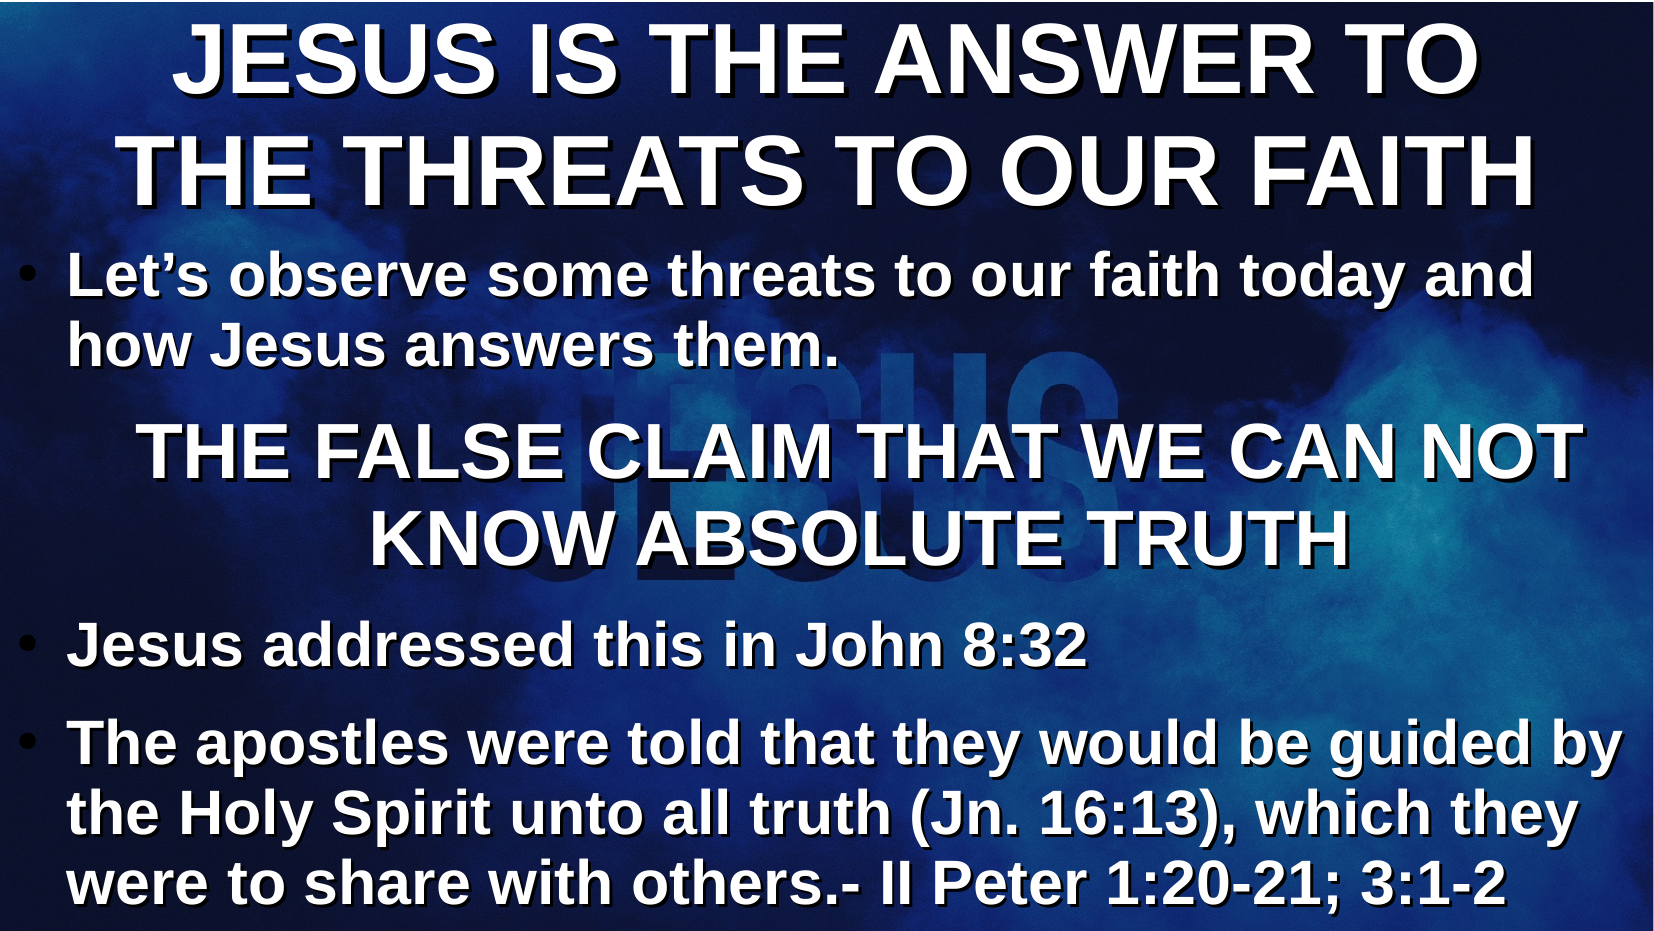

# JESUS IS THE ANSWER TO THE THREATS TO OUR FAITH
Let’s observe some threats to our faith today and how Jesus answers them.
THE FALSE CLAIM THAT WE CAN NOT KNOW ABSOLUTE TRUTH
Jesus addressed this in John 8:32
The apostles were told that they would be guided by the Holy Spirit unto all truth (Jn. 16:13), which they were to share with others.- II Peter 1:20-21; 3:1-2